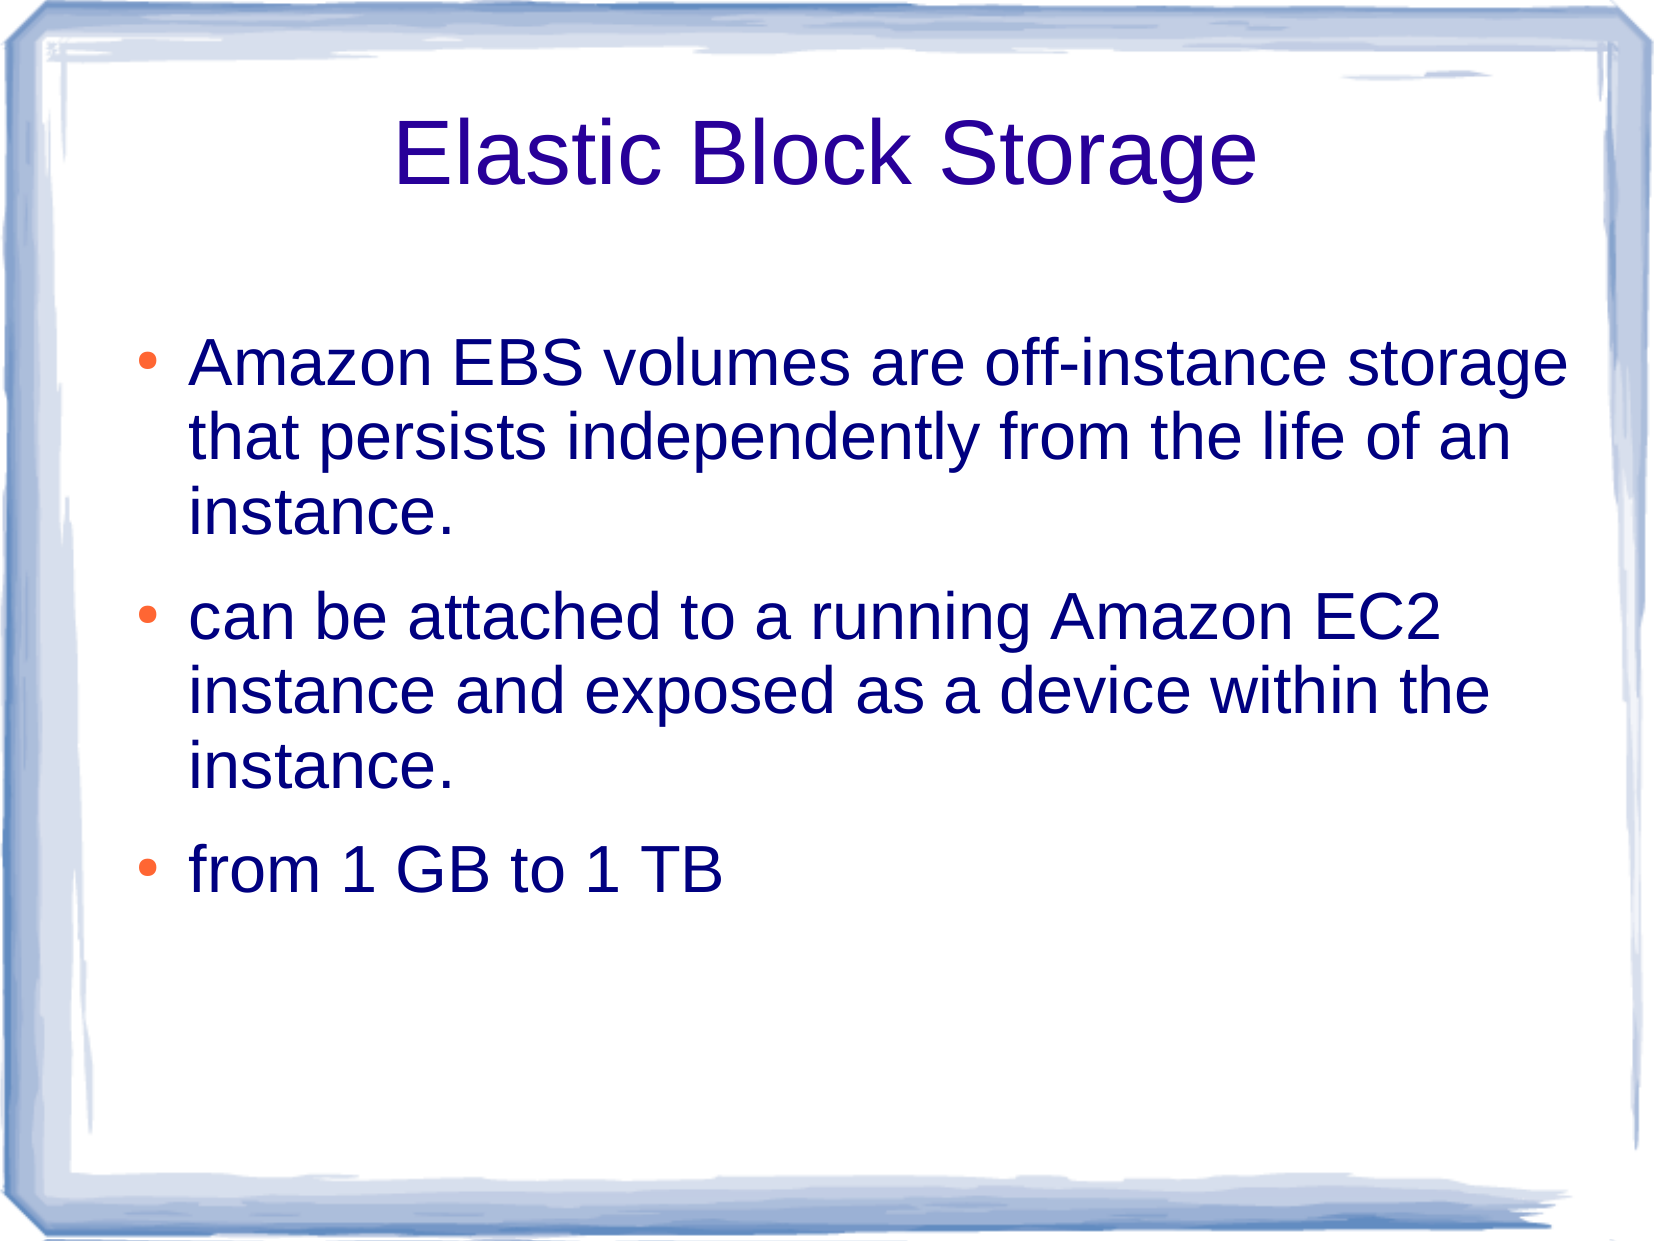

# Elastic Block Storage
Amazon EBS volumes are off-instance storage that persists independently from the life of an instance.
can be attached to a running Amazon EC2 instance and exposed as a device within the instance.
from 1 GB to 1 TB